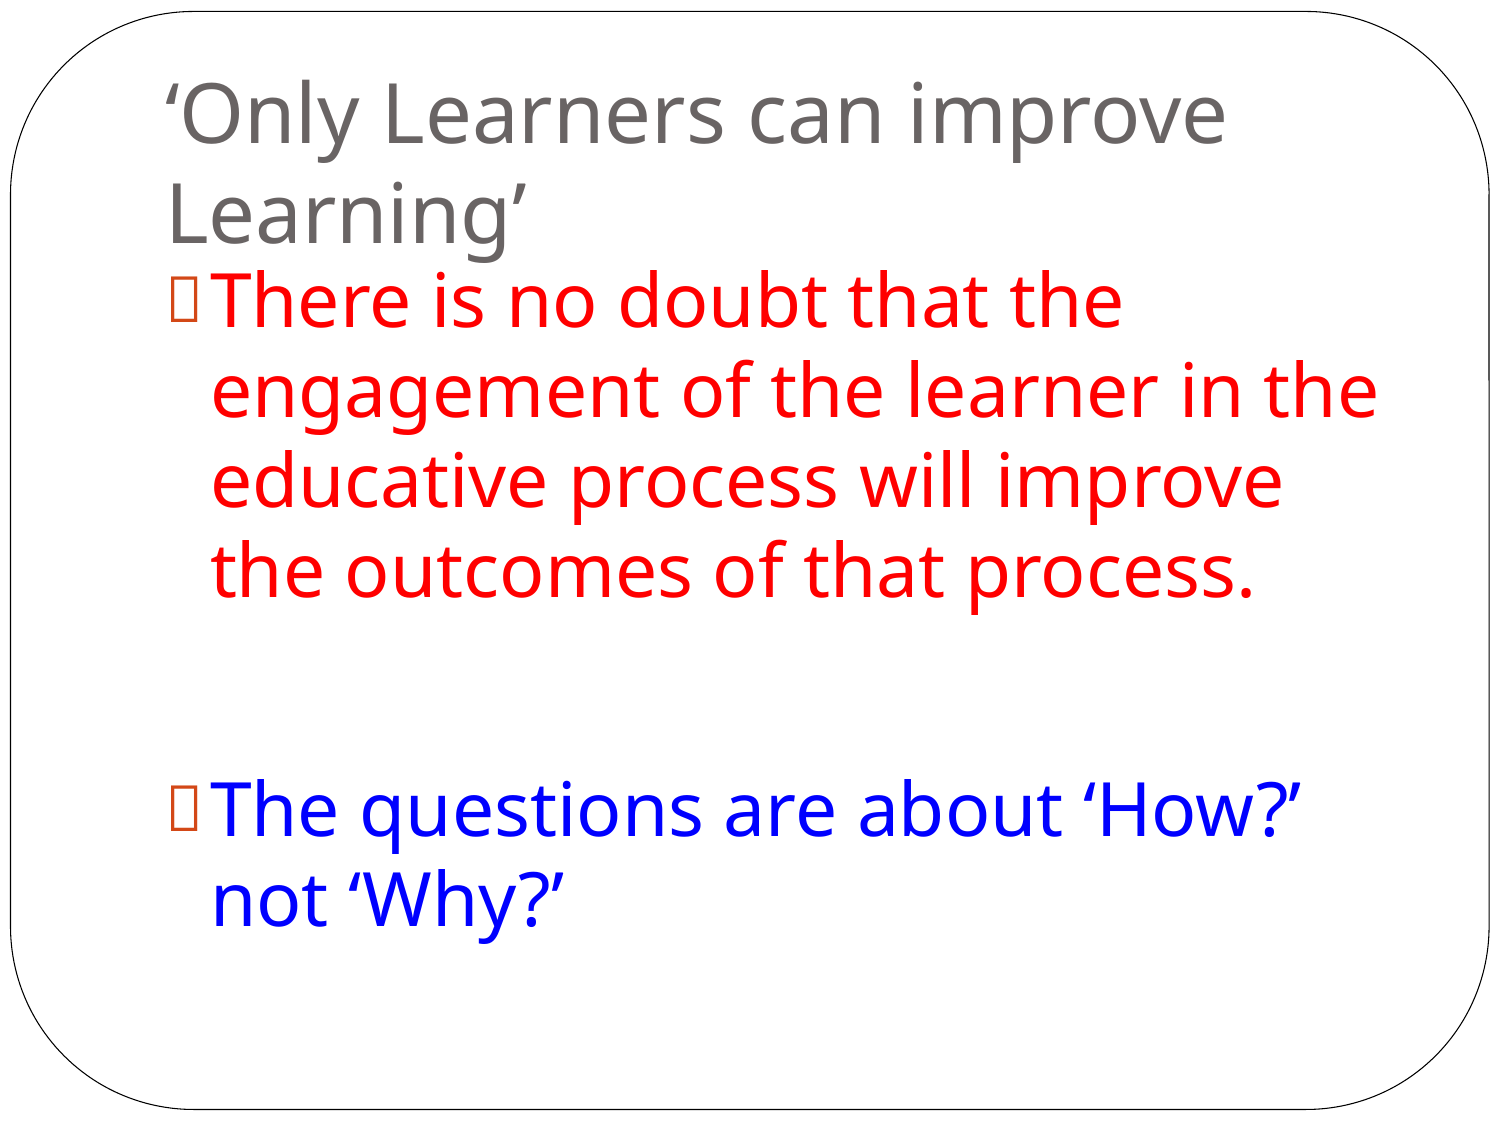

# ‘Only Learners can improve Learning’
There is no doubt that the engagement of the learner in the educative process will improve the outcomes of that process.
The questions are about ‘How?’ not ‘Why?’